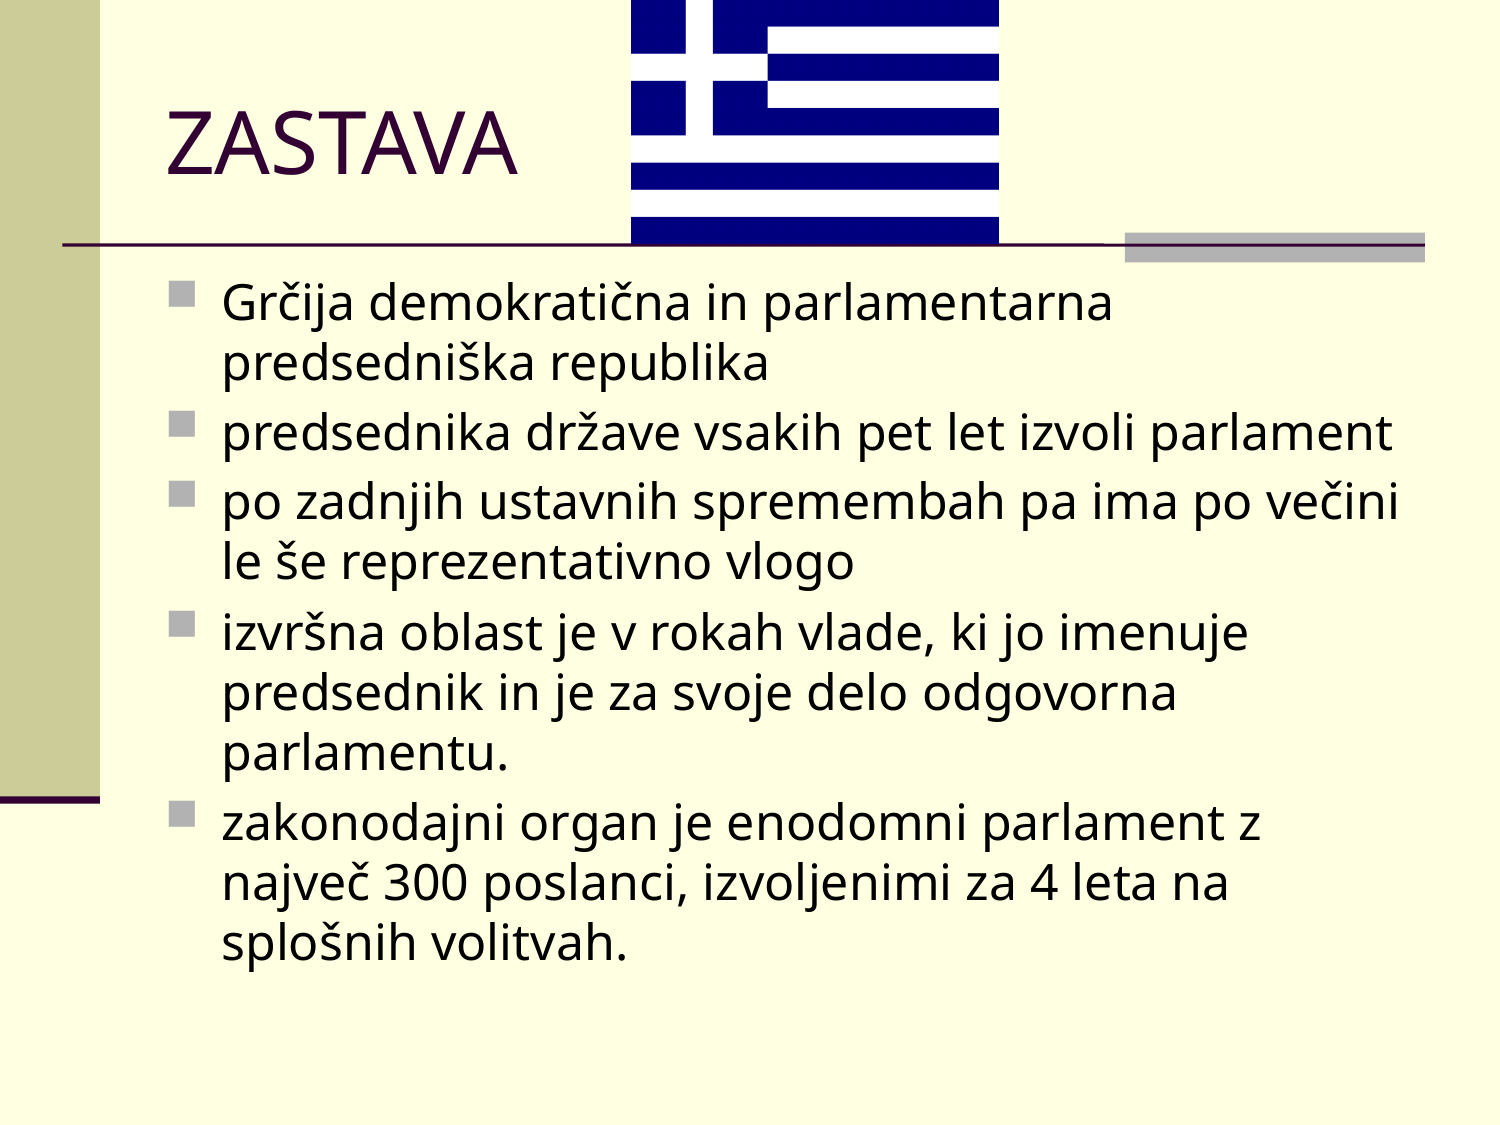

# ZASTAVA
Grčija demokratična in parlamentarna predsedniška republika
predsednika države vsakih pet let izvoli parlament
po zadnjih ustavnih spremembah pa ima po večini le še reprezentativno vlogo
izvršna oblast je v rokah vlade, ki jo imenuje predsednik in je za svoje delo odgovorna parlamentu.
zakonodajni organ je enodomni parlament z največ 300 poslanci, izvoljenimi za 4 leta na splošnih volitvah.